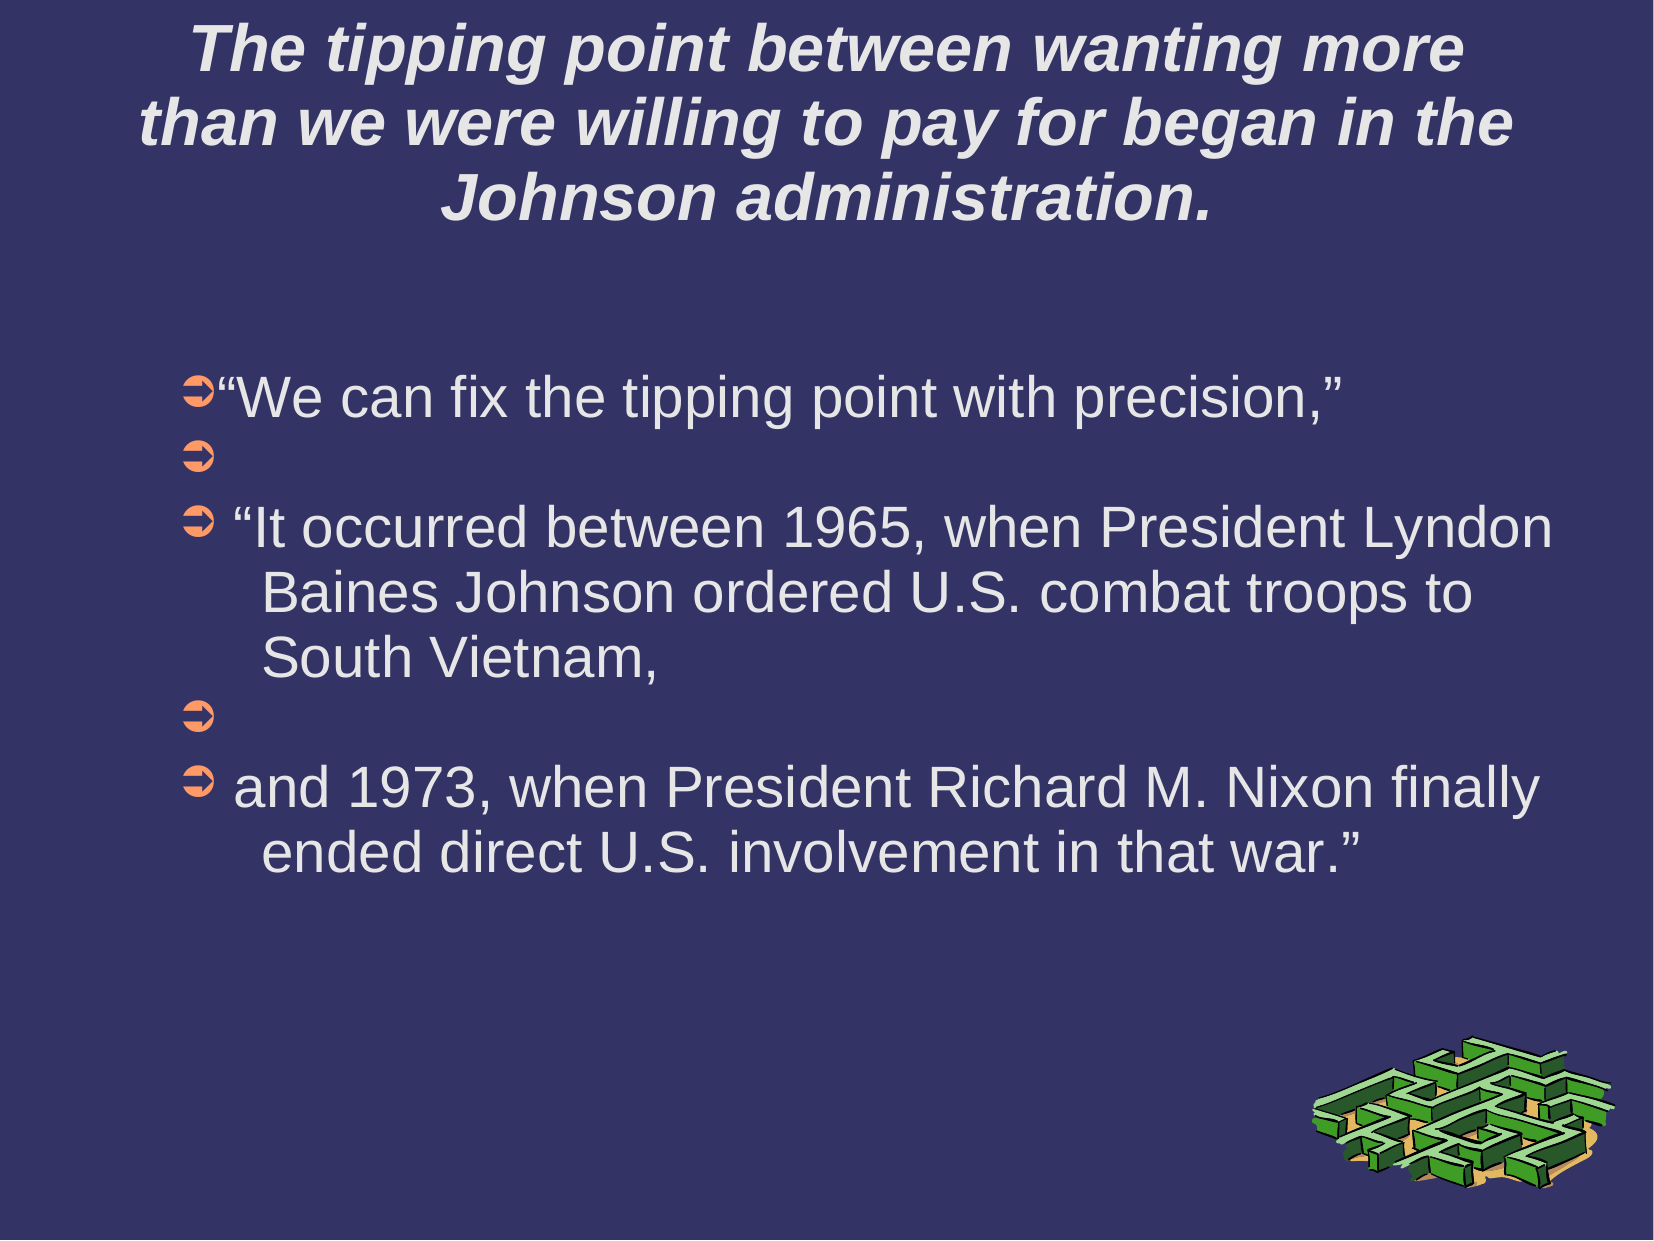

# The tipping point between wanting more than we were willing to pay for began in the Johnson administration.
“We can fix the tipping point with precision,”
 “It occurred between 1965, when President Lyndon Baines Johnson ordered U.S. combat troops to South Vietnam,
 and 1973, when President Richard M. Nixon finally ended direct U.S. involvement in that war.”